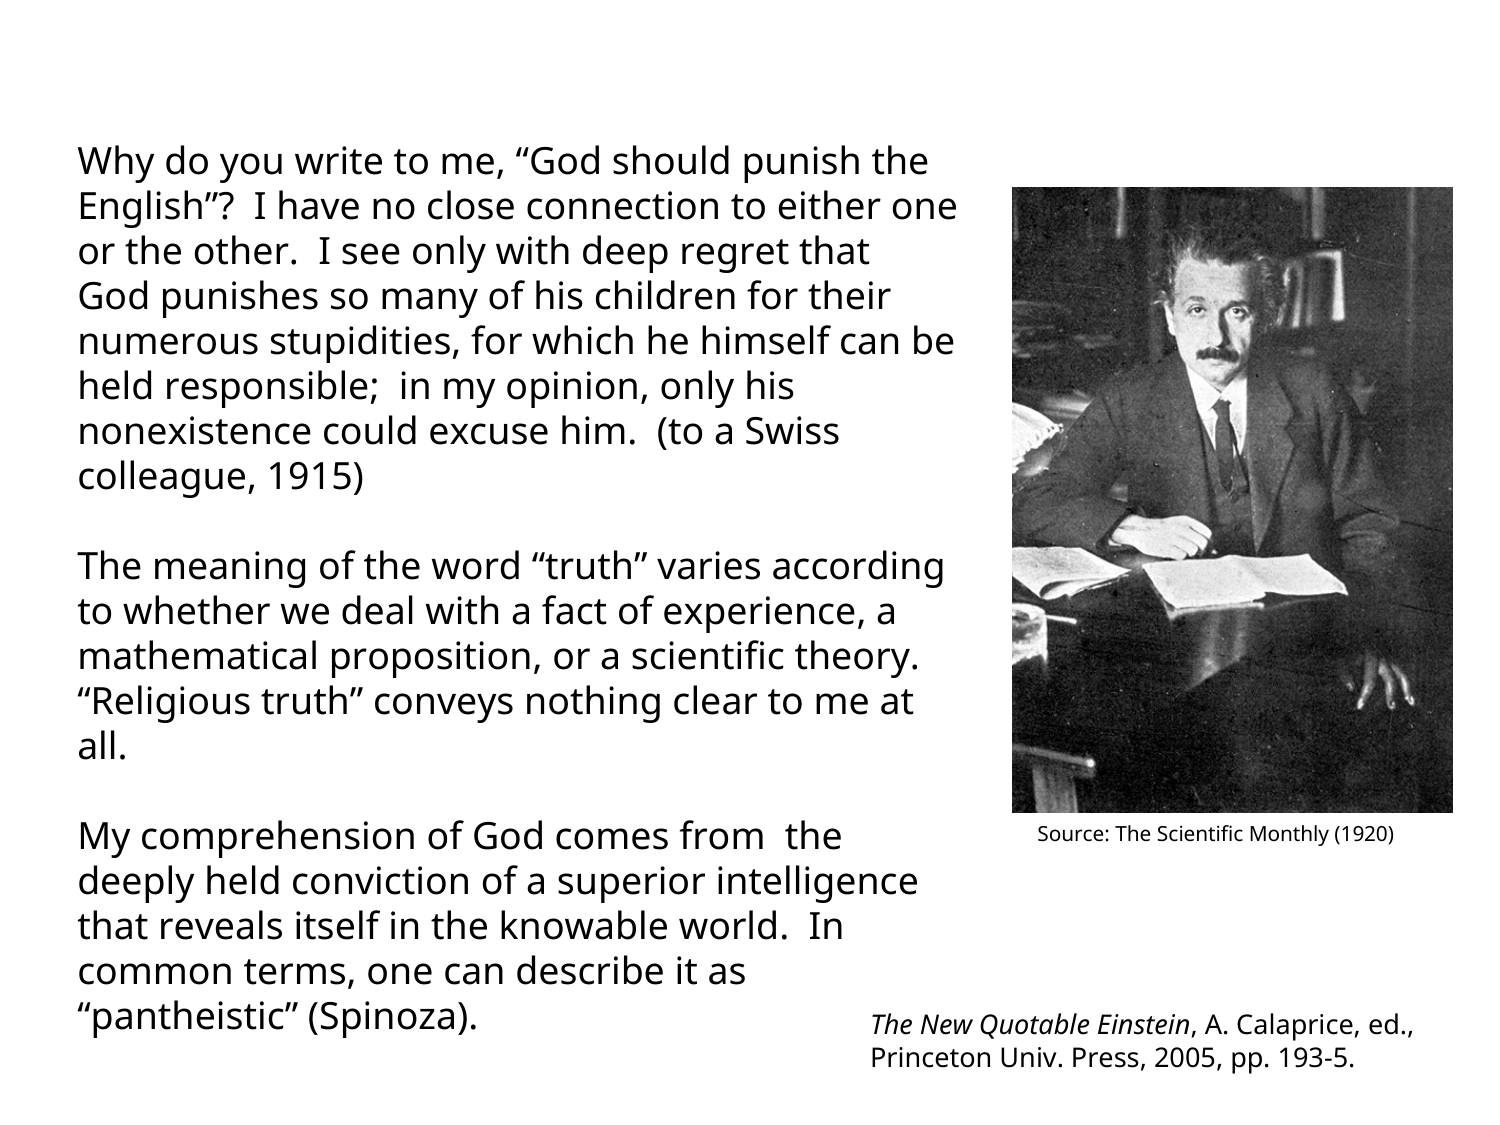

Why do you write to me, “God should punish the English”? I have no close connection to either one or the other. I see only with deep regret that God punishes so many of his children for their numerous stupidities, for which he himself can be held responsible; in my opinion, only his nonexistence could excuse him. (to a Swiss colleague, 1915)
The meaning of the word “truth” varies according to whether we deal with a fact of experience, a mathematical proposition, or a scientific theory. “Religious truth” conveys nothing clear to me at all.
My comprehension of God comes from the deeply held conviction of a superior intelligence that reveals itself in the knowable world. In common terms, one can describe it as “pantheistic” (Spinoza).
Source: The Scientific Monthly (1920)
The New Quotable Einstein, A. Calaprice, ed.,
Princeton Univ. Press, 2005, pp. 193-5.